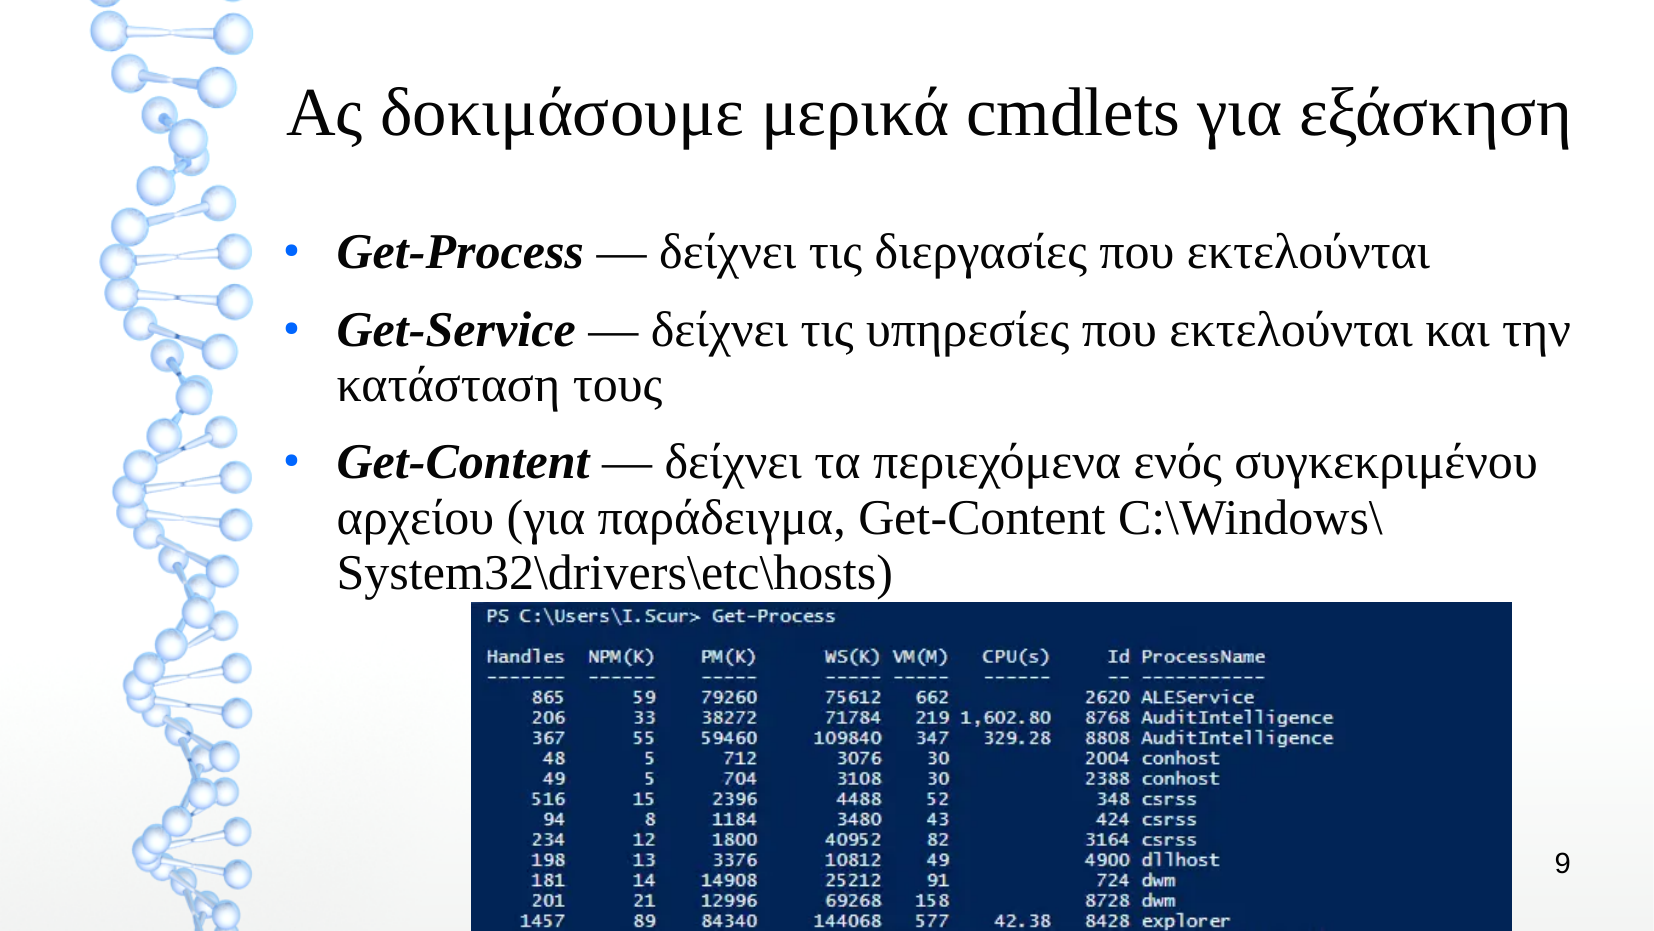

# Ας δοκιμάσουμε μερικά cmdlets για εξάσκηση
Get-Process — δείχνει τις διεργασίες που εκτελούνται
Get-Service — δείχνει τις υπηρεσίες που εκτελούνται και την κατάσταση τους
Get-Content — δείχνει τα περιεχόμενα ενός συγκεκριμένου αρχείου (για παράδειγμα, Get-Content C:\Windows\System32\drivers\etc\hosts)
9